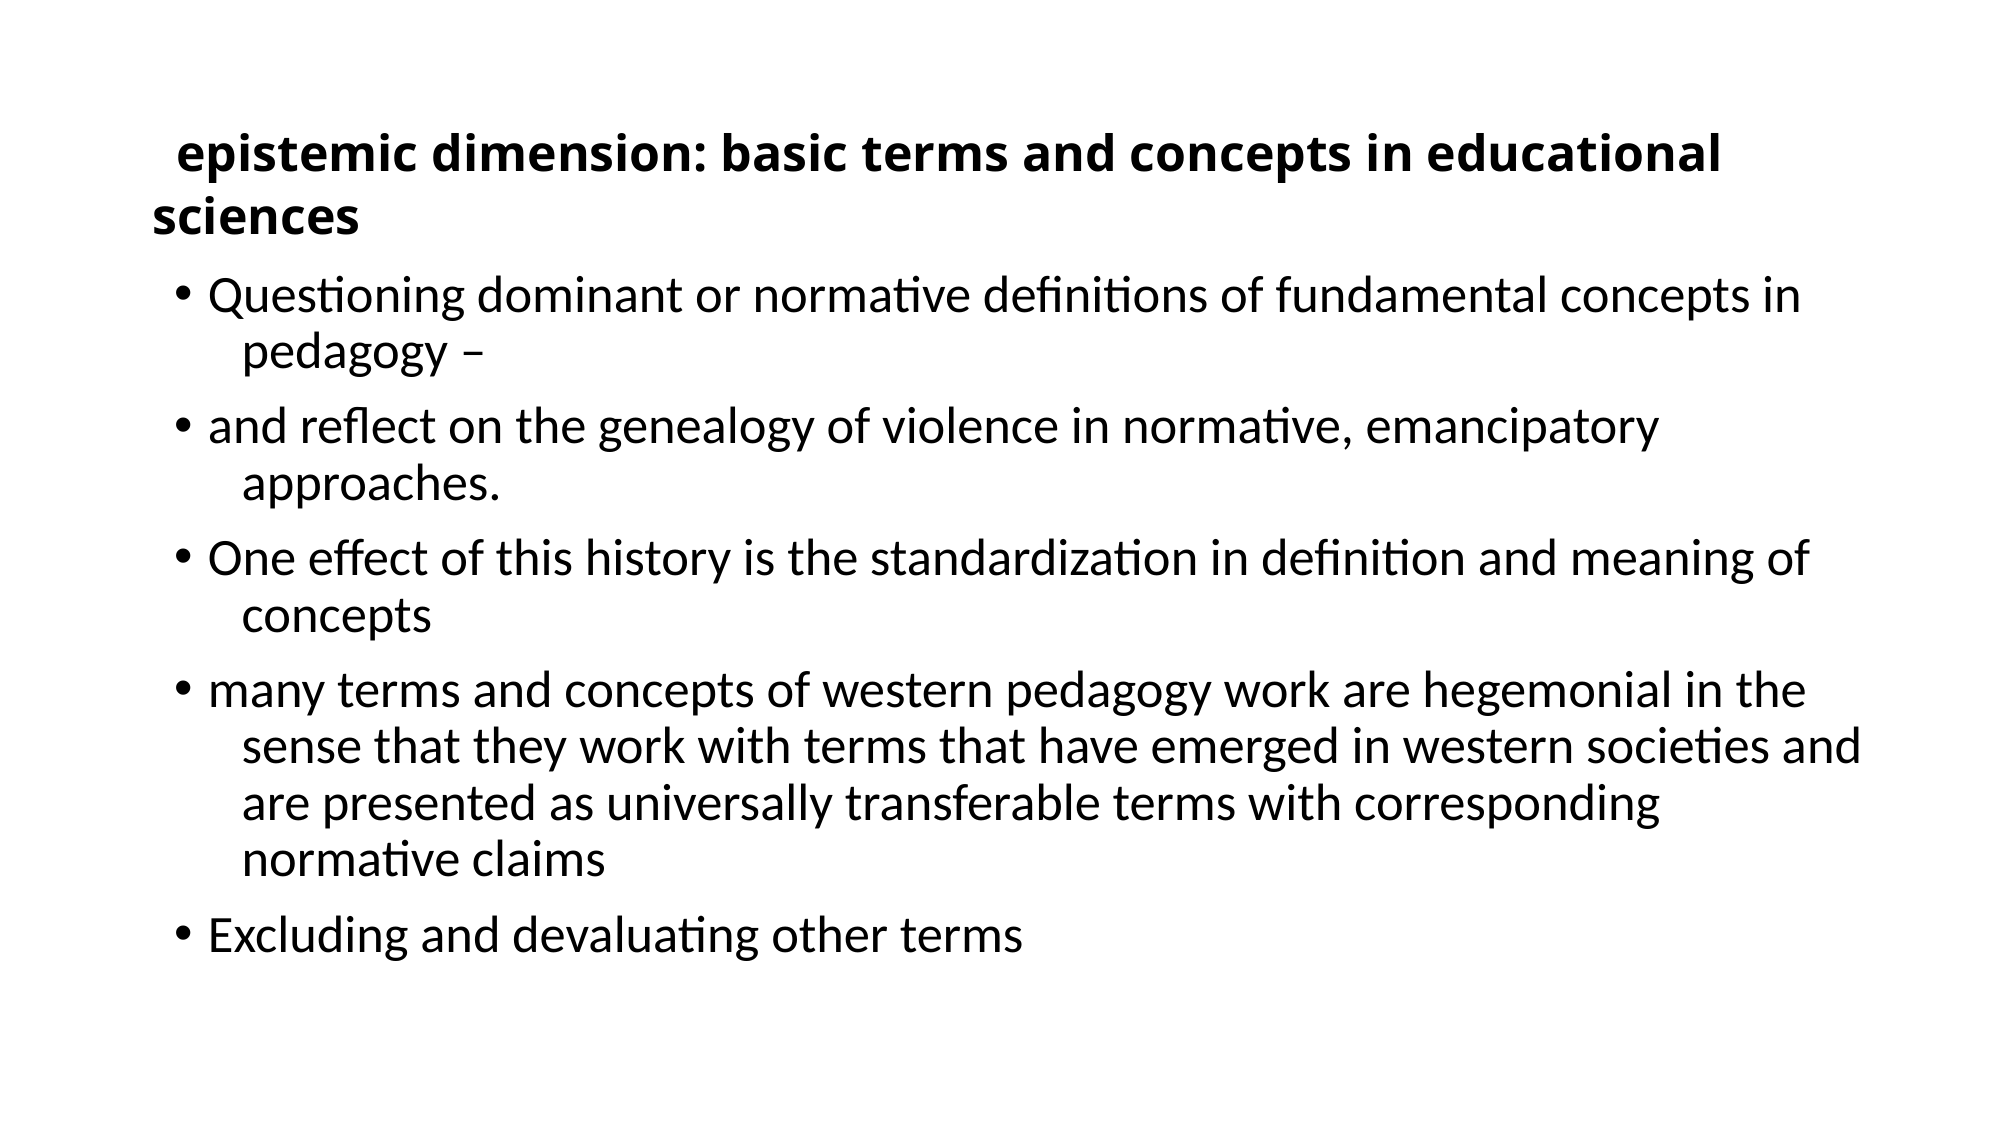

# epistemic dimension: basic terms and concepts in educational sciences
Questioning dominant or normative definitions of fundamental concepts in pedagogy –
and reflect on the genealogy of violence in normative, emancipatory approaches.
One effect of this history is the standardization in definition and meaning of concepts
many terms and concepts of western pedagogy work are hegemonial in the sense that they work with terms that have emerged in western societies and are presented as universally transferable terms with corresponding normative claims
Excluding and devaluating other terms